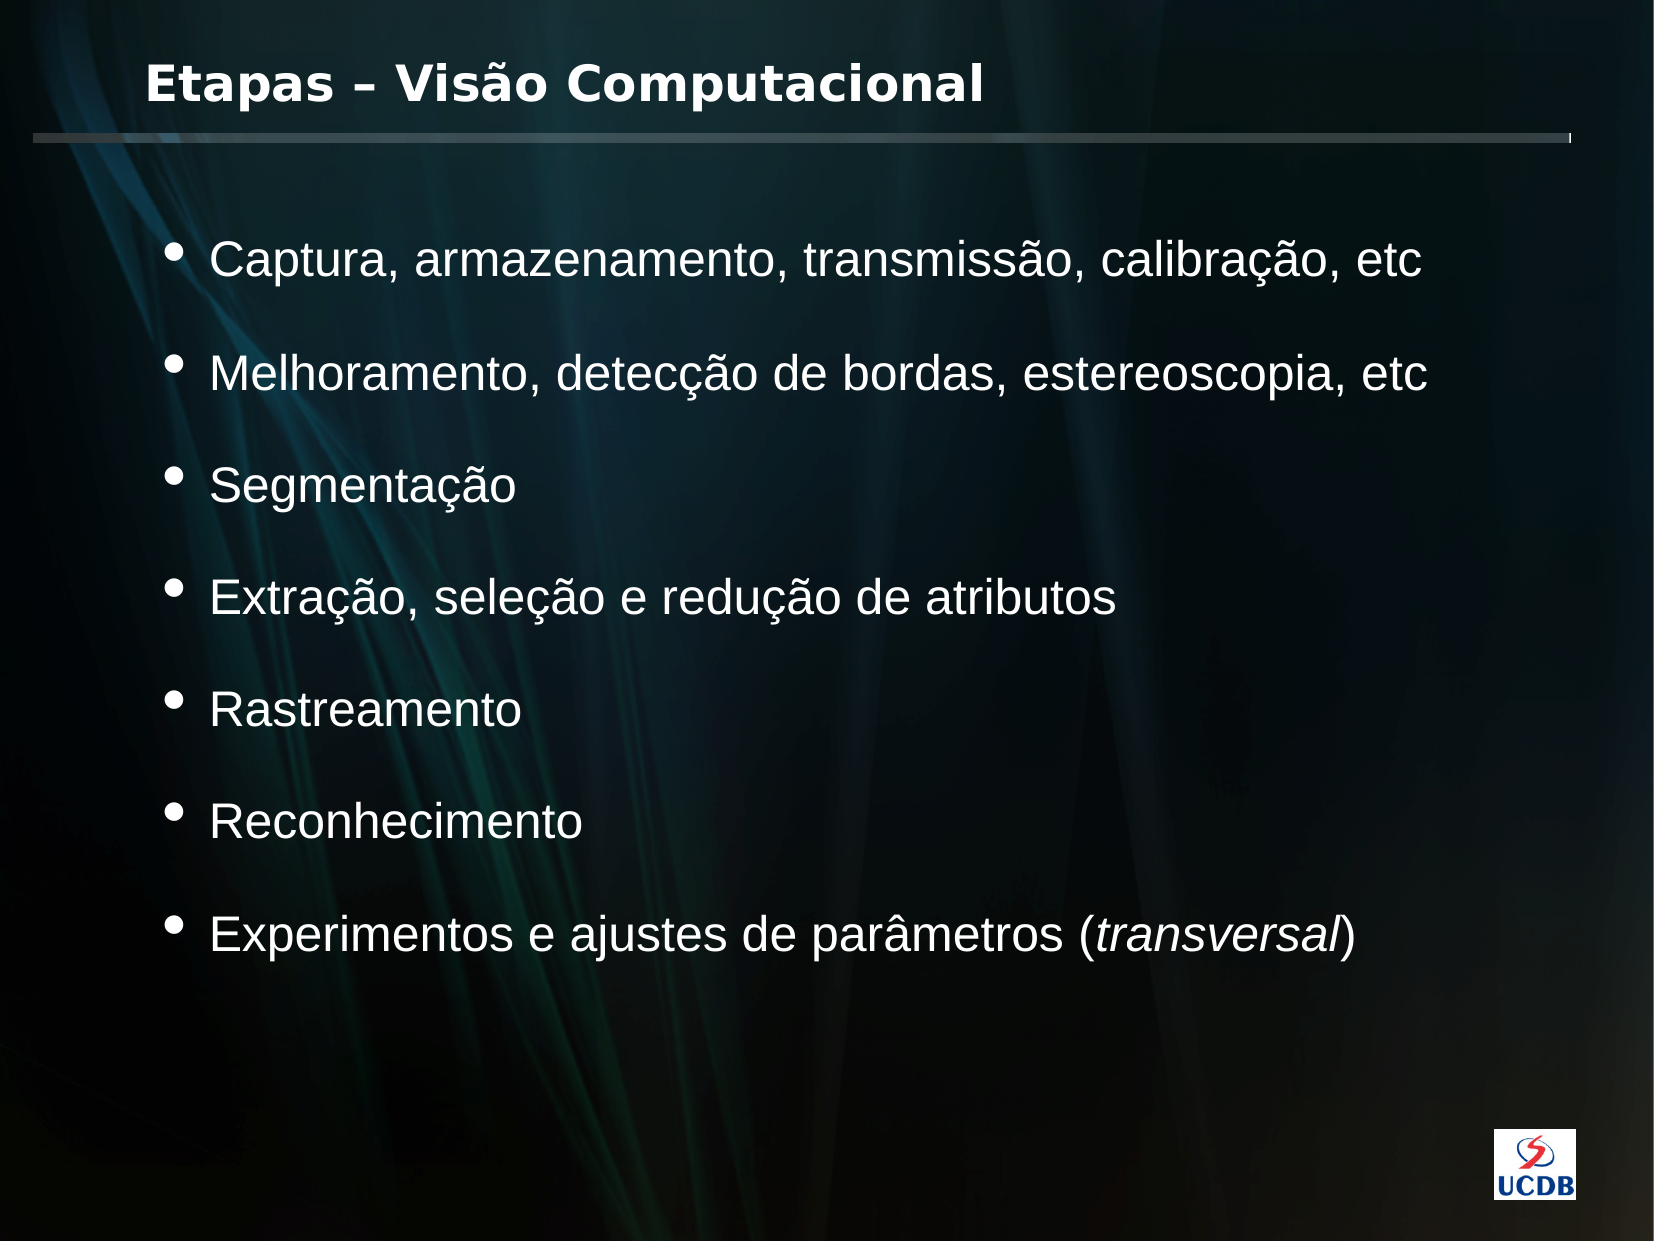

Etapas – Visão Computacional
Captura, armazenamento, transmissão, calibração, etc
Melhoramento, detecção de bordas, estereoscopia, etc
Segmentação
Extração, seleção e redução de atributos
Rastreamento
Reconhecimento
Experimentos e ajustes de parâmetros (transversal)